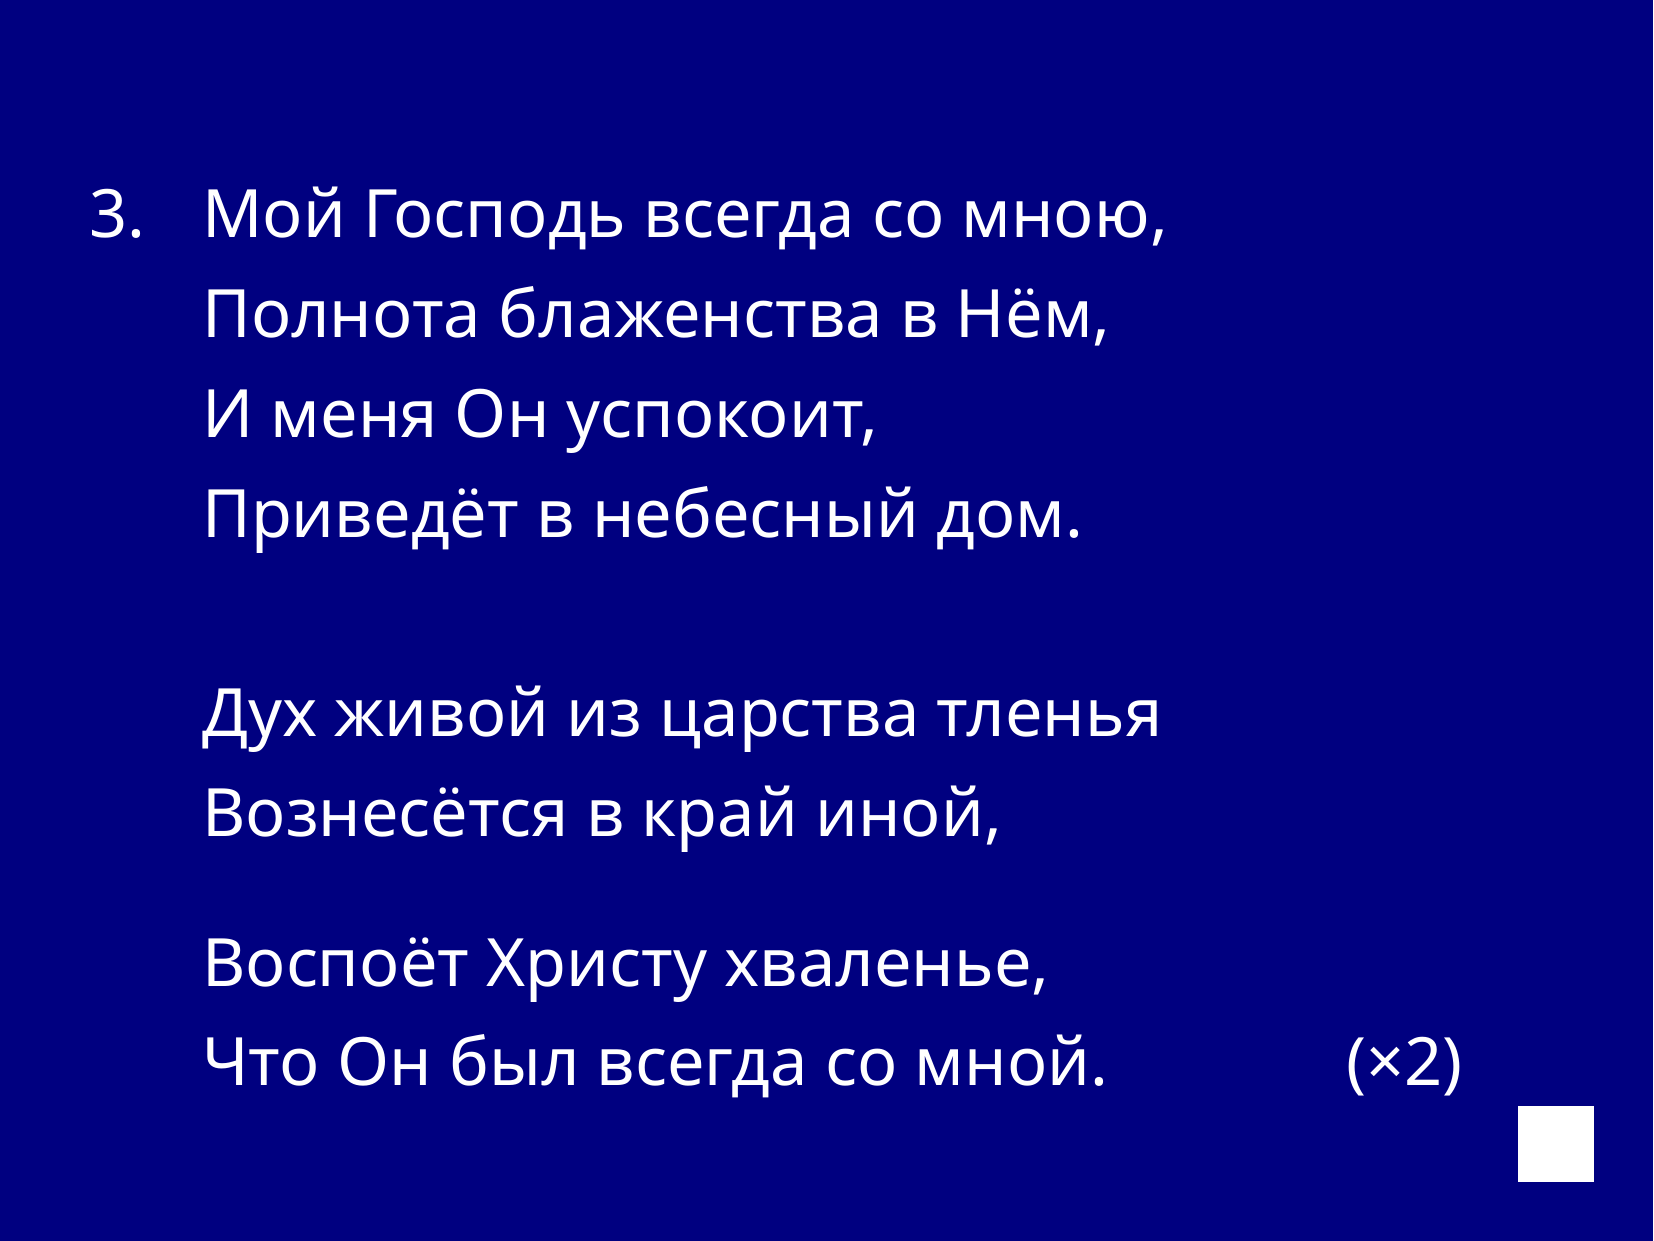

3.	Мой Господь всегда со мною,
	Полнота блаженства в Нём,
	И меня Он успокоит,
	Приведёт в небесный дом.
	Дух живой из царства тленья
	Вознесётся в край иной,
	Воспоёт Христу хваленье,
	Что Он был всегда со мной.	(×2)